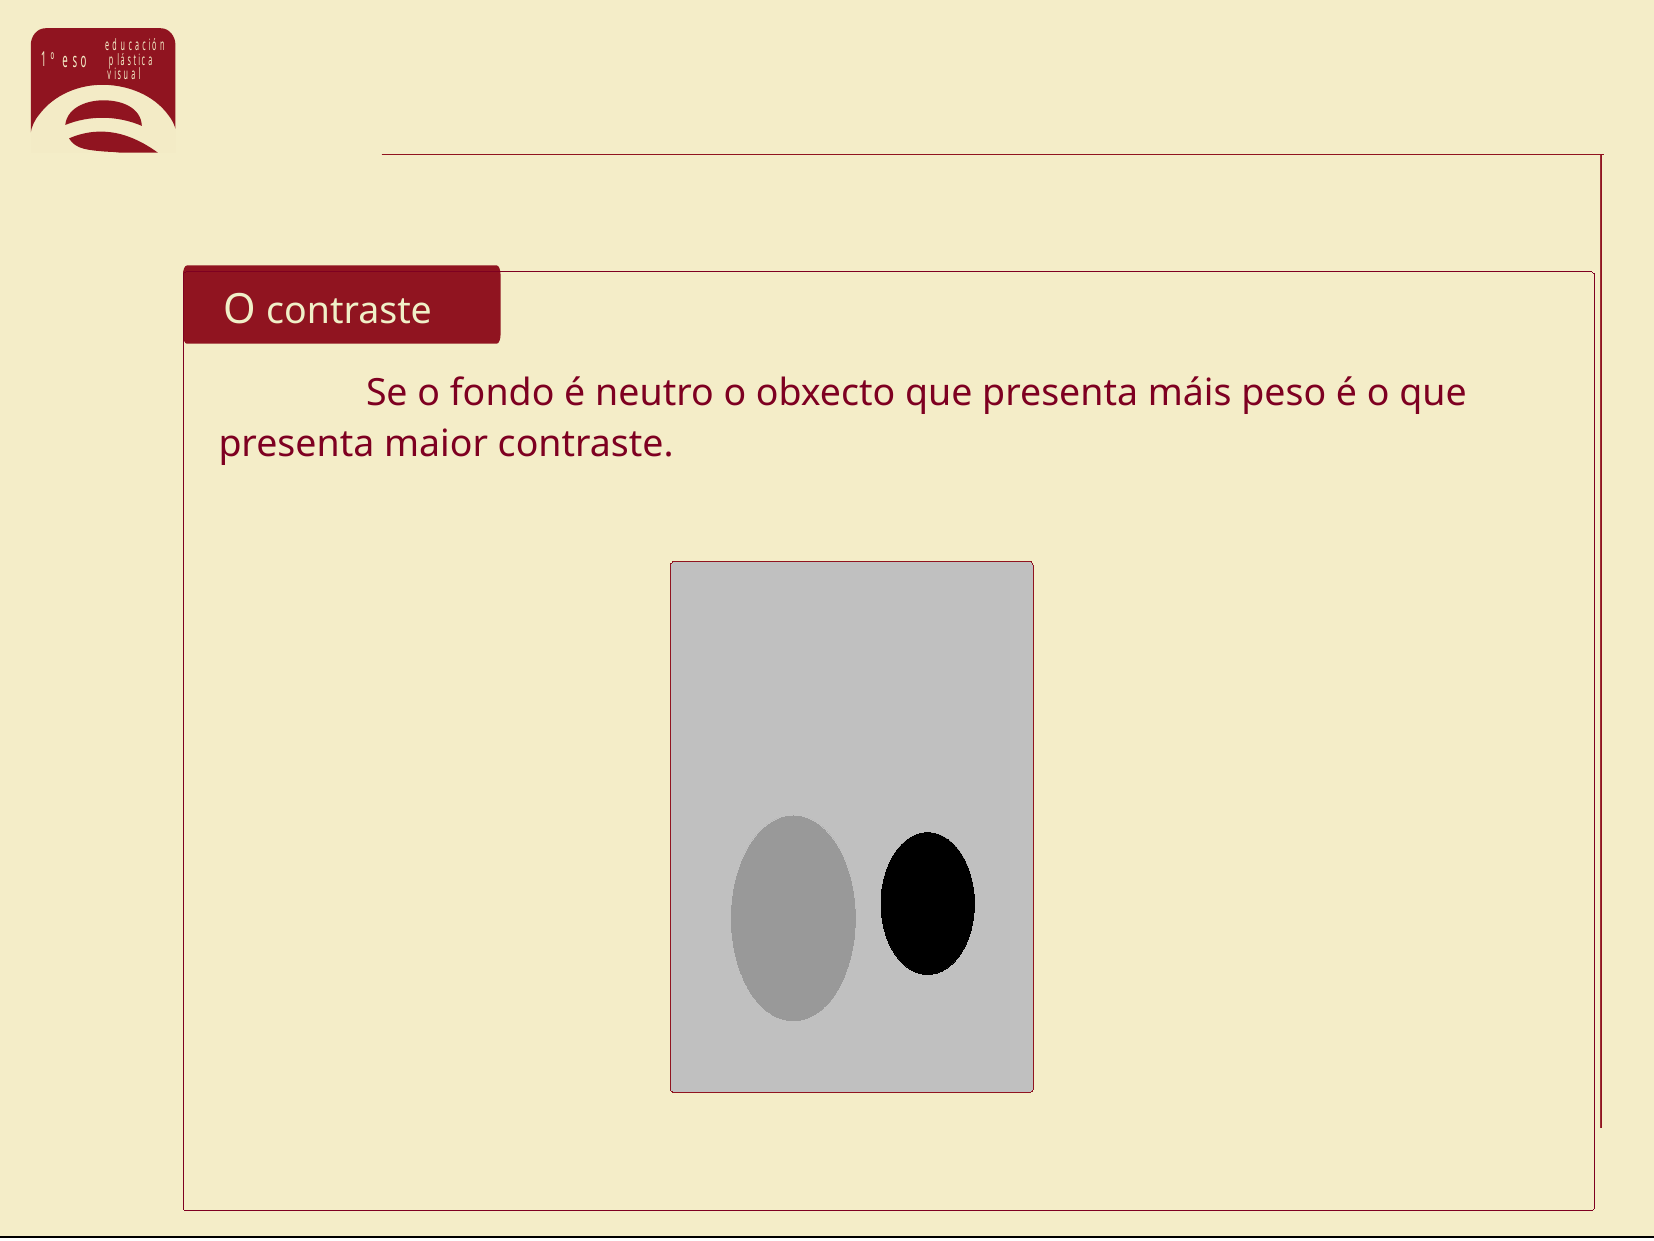

O contraste
#
		Se o fondo é neutro o obxecto que presenta máis peso é o que presenta maior contraste.